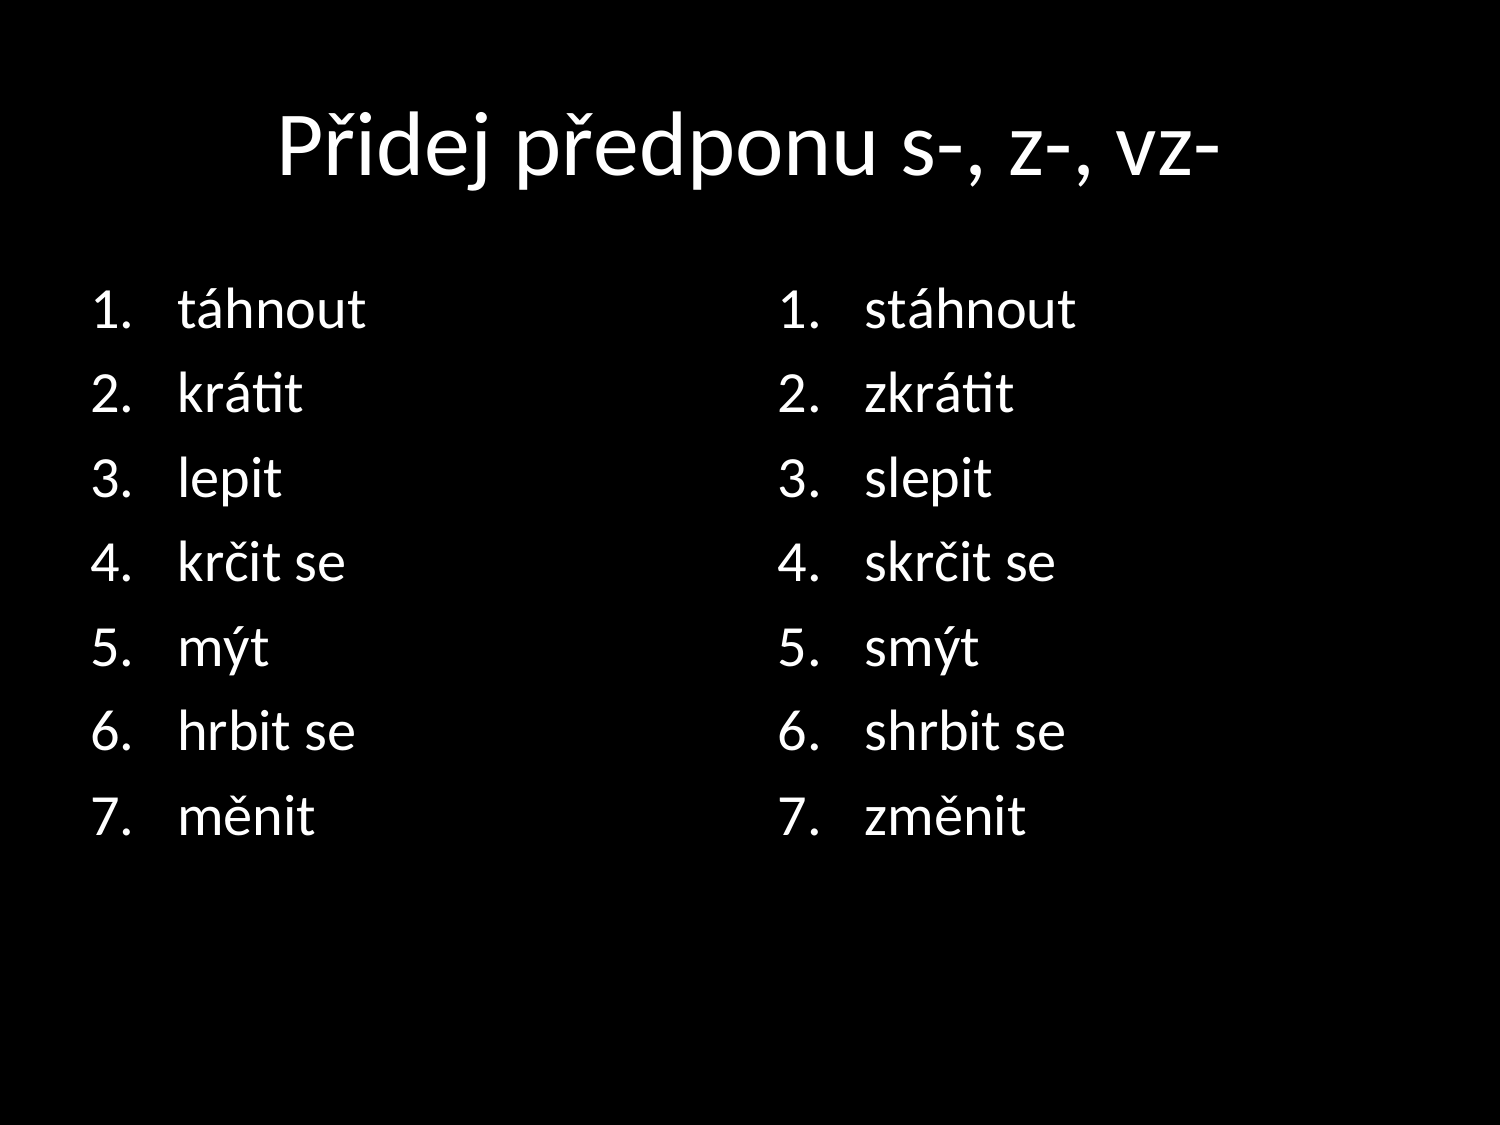

# Přidej předponu s-, z-, vz-
táhnout
krátit
lepit
krčit se
mýt
hrbit se
měnit
stáhnout
zkrátit
slepit
skrčit se
smýt
shrbit se
změnit